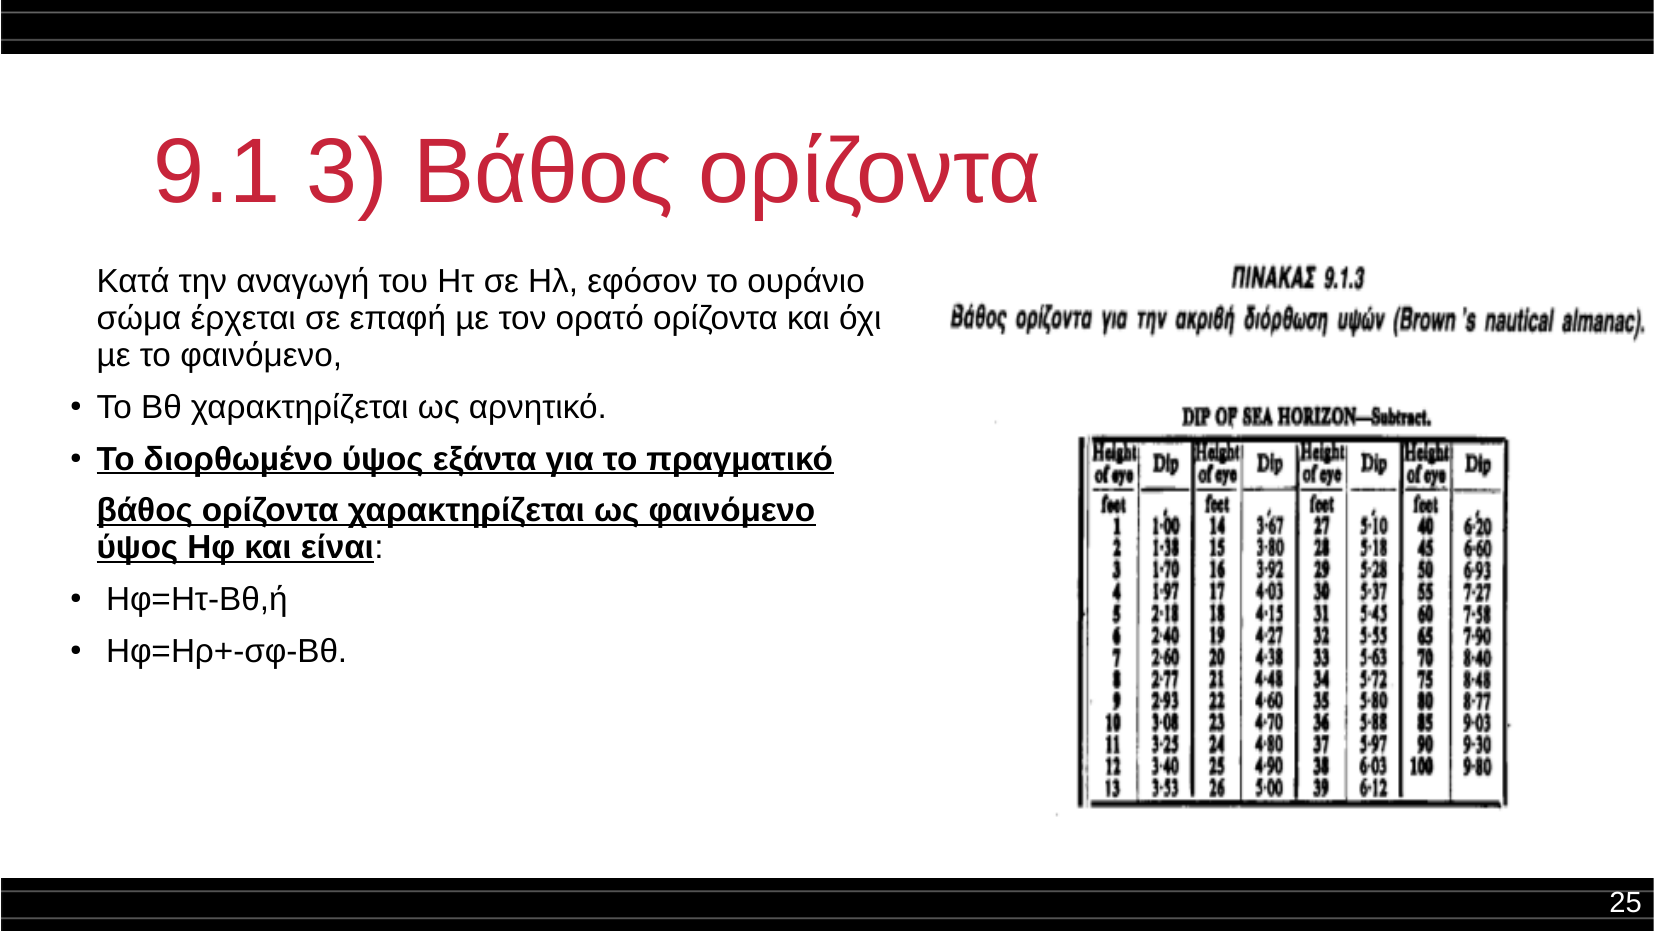

# 9.1 3) Βάθος ορίζοντα
Κατά την αναγωγή του Ητ σε Ηλ, εφόσον το ουράνιο σώμα έρχεται σε επαφή µε τον ορατό ορίζοντα και όχι µε το φαινόμενο,
Το Βθ χαρακτηρίζεται ως αρνητικό.
Το διορθωµένο ύψος εξάντα για το πραγµατικό
βάθος ορίζοντα χαρακτηρίζεται ως φαινόμενο ύψος Ηφ και είναι:
 Ηφ=Ητ-Βθ,ή
 Ηφ=Ηρ+-σφ-Βθ.